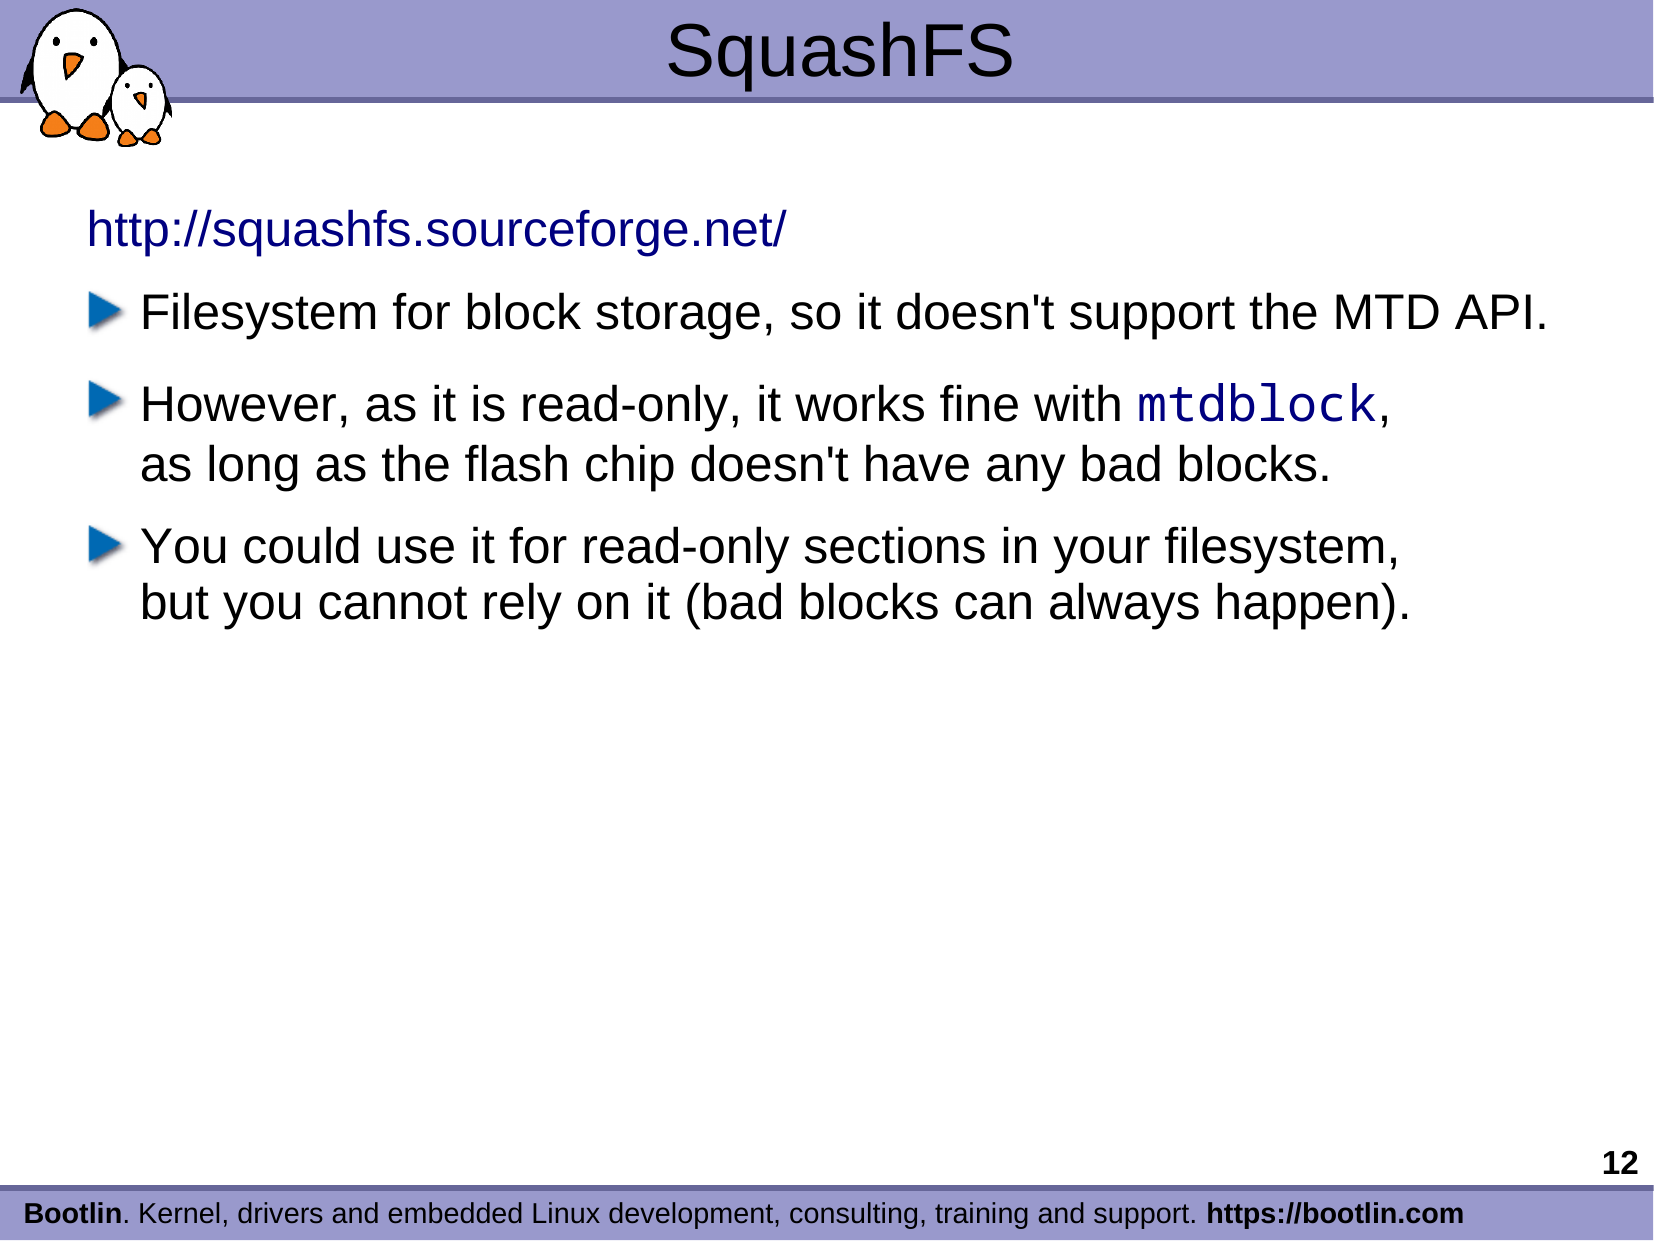

# SquashFS
http://squashfs.sourceforge.net/
Filesystem for block storage, so it doesn't support the MTD API.
However, as it is read-only, it works fine with mtdblock,
as long as the flash chip doesn't have any bad blocks.
You could use it for read-only sections in your filesystem,
but you cannot rely on it (bad blocks can always happen).